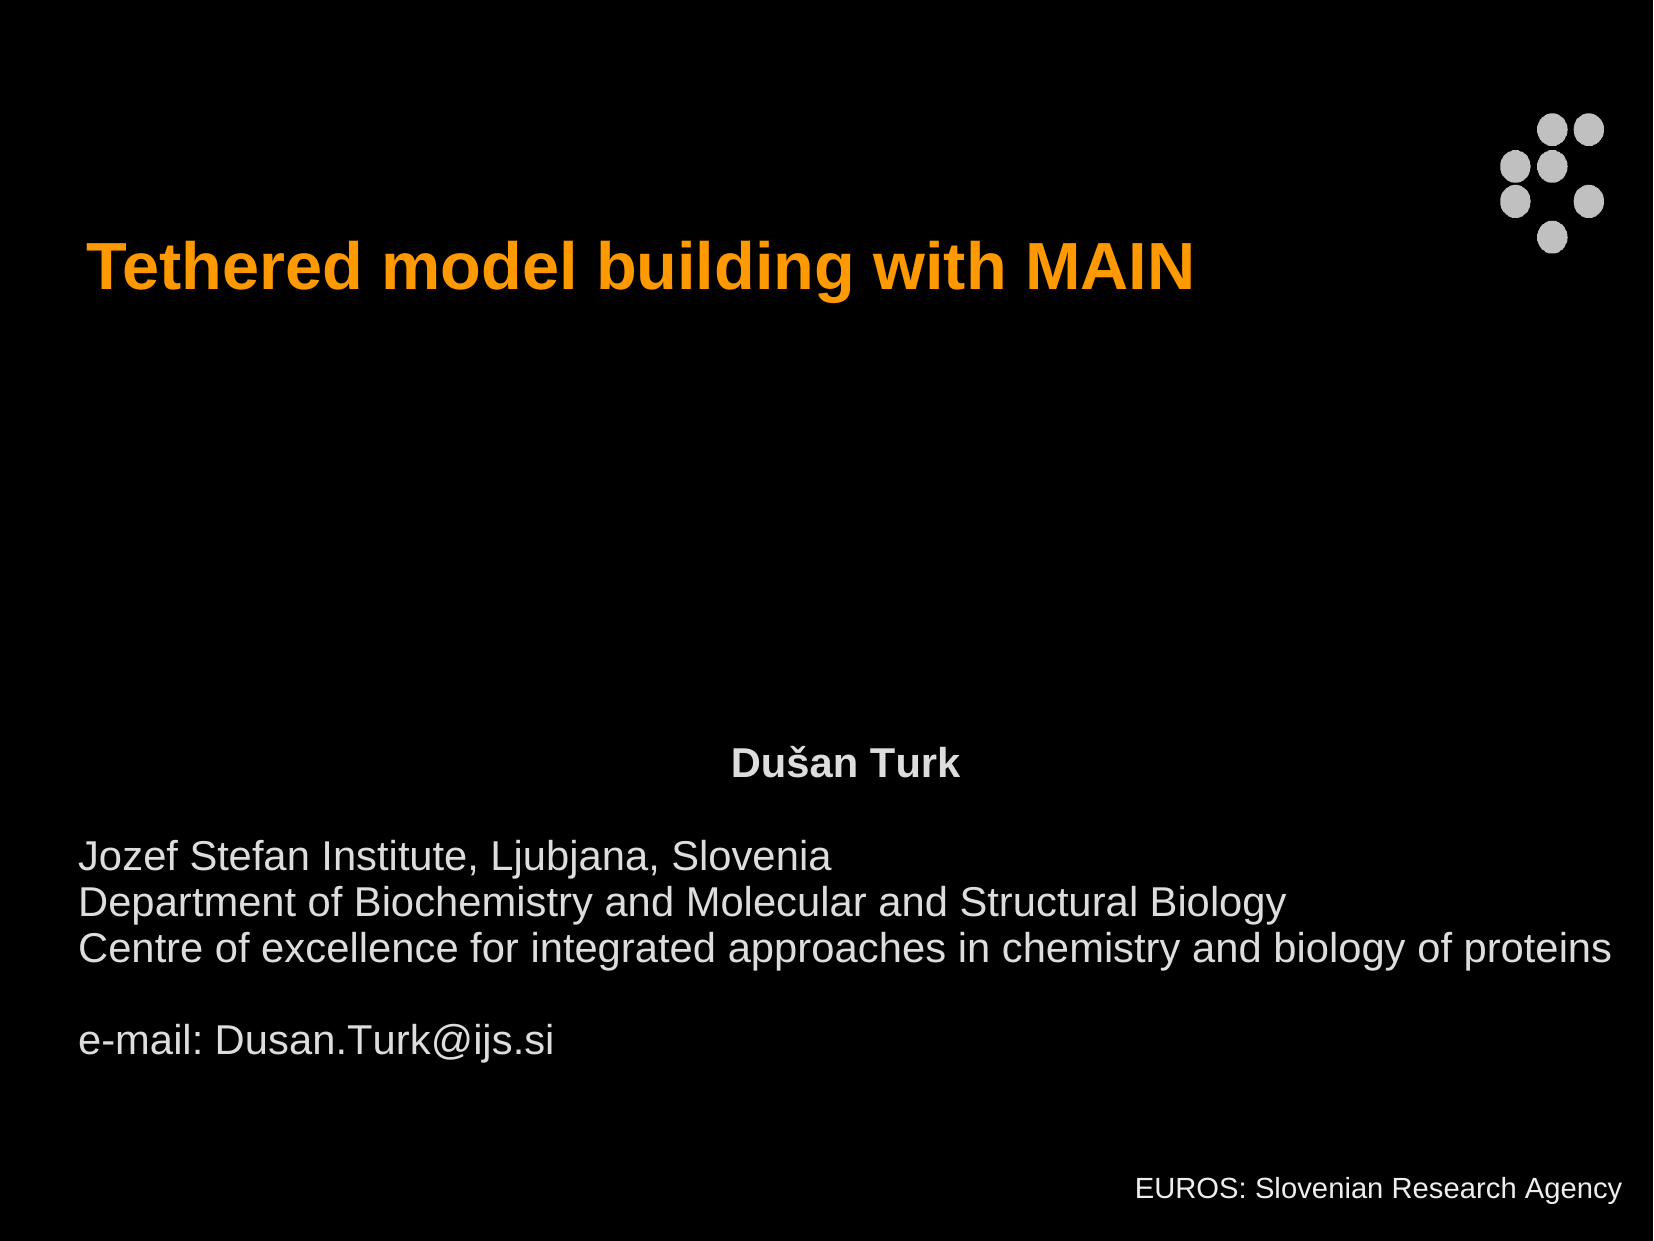

Tethered model building with MAIN
Dušan Turk
Jozef Stefan Institute, Ljubjana, Slovenia
Department of Biochemistry and Molecular and Structural Biology
Centre of excellence for integrated approaches in chemistry and biology of proteins
e-mail: Dusan.Turk@ijs.si
EUROS: Slovenian Research Agency